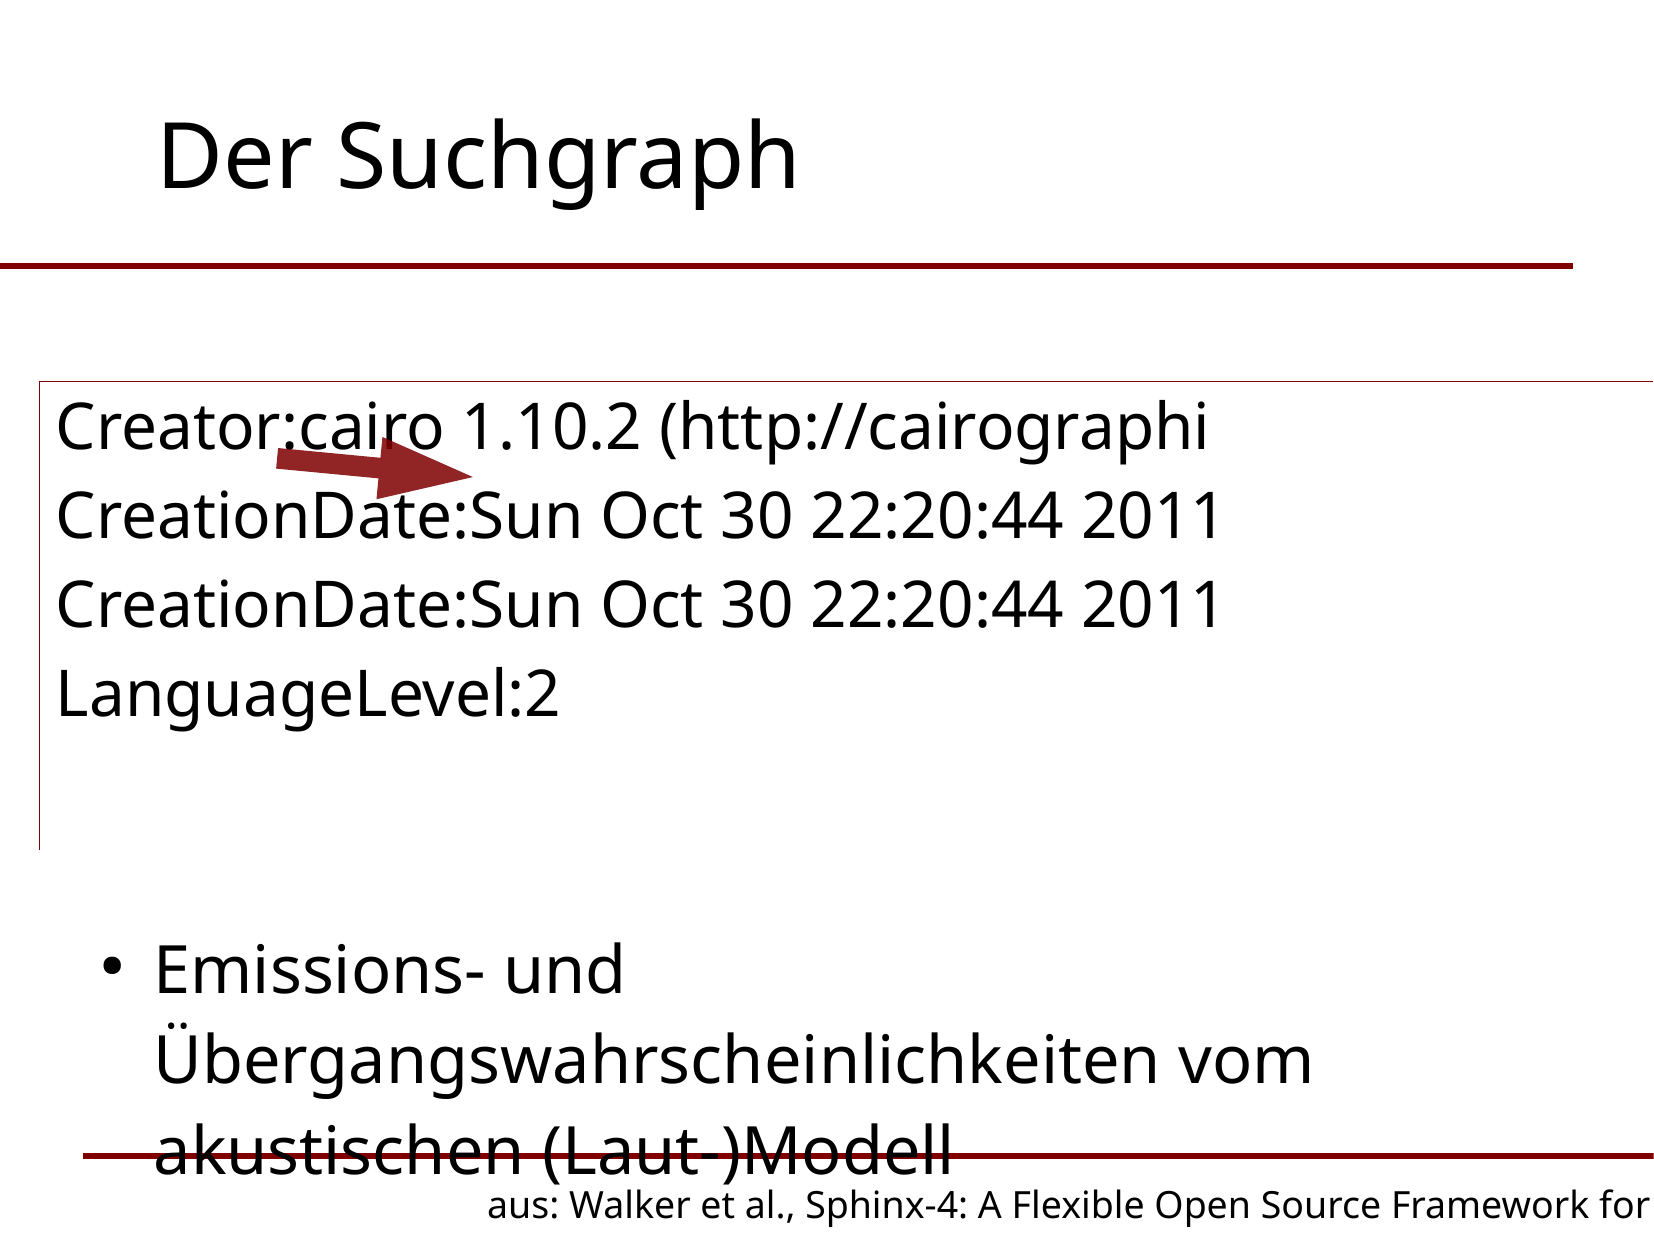

# Der Suchgraph
Emissions- und Übergangswahrscheinlichkeiten vom akustischen (Laut-)Modell
aus: Walker et al., Sphinx-4: A Flexible Open Source Framework for SR, 2004.